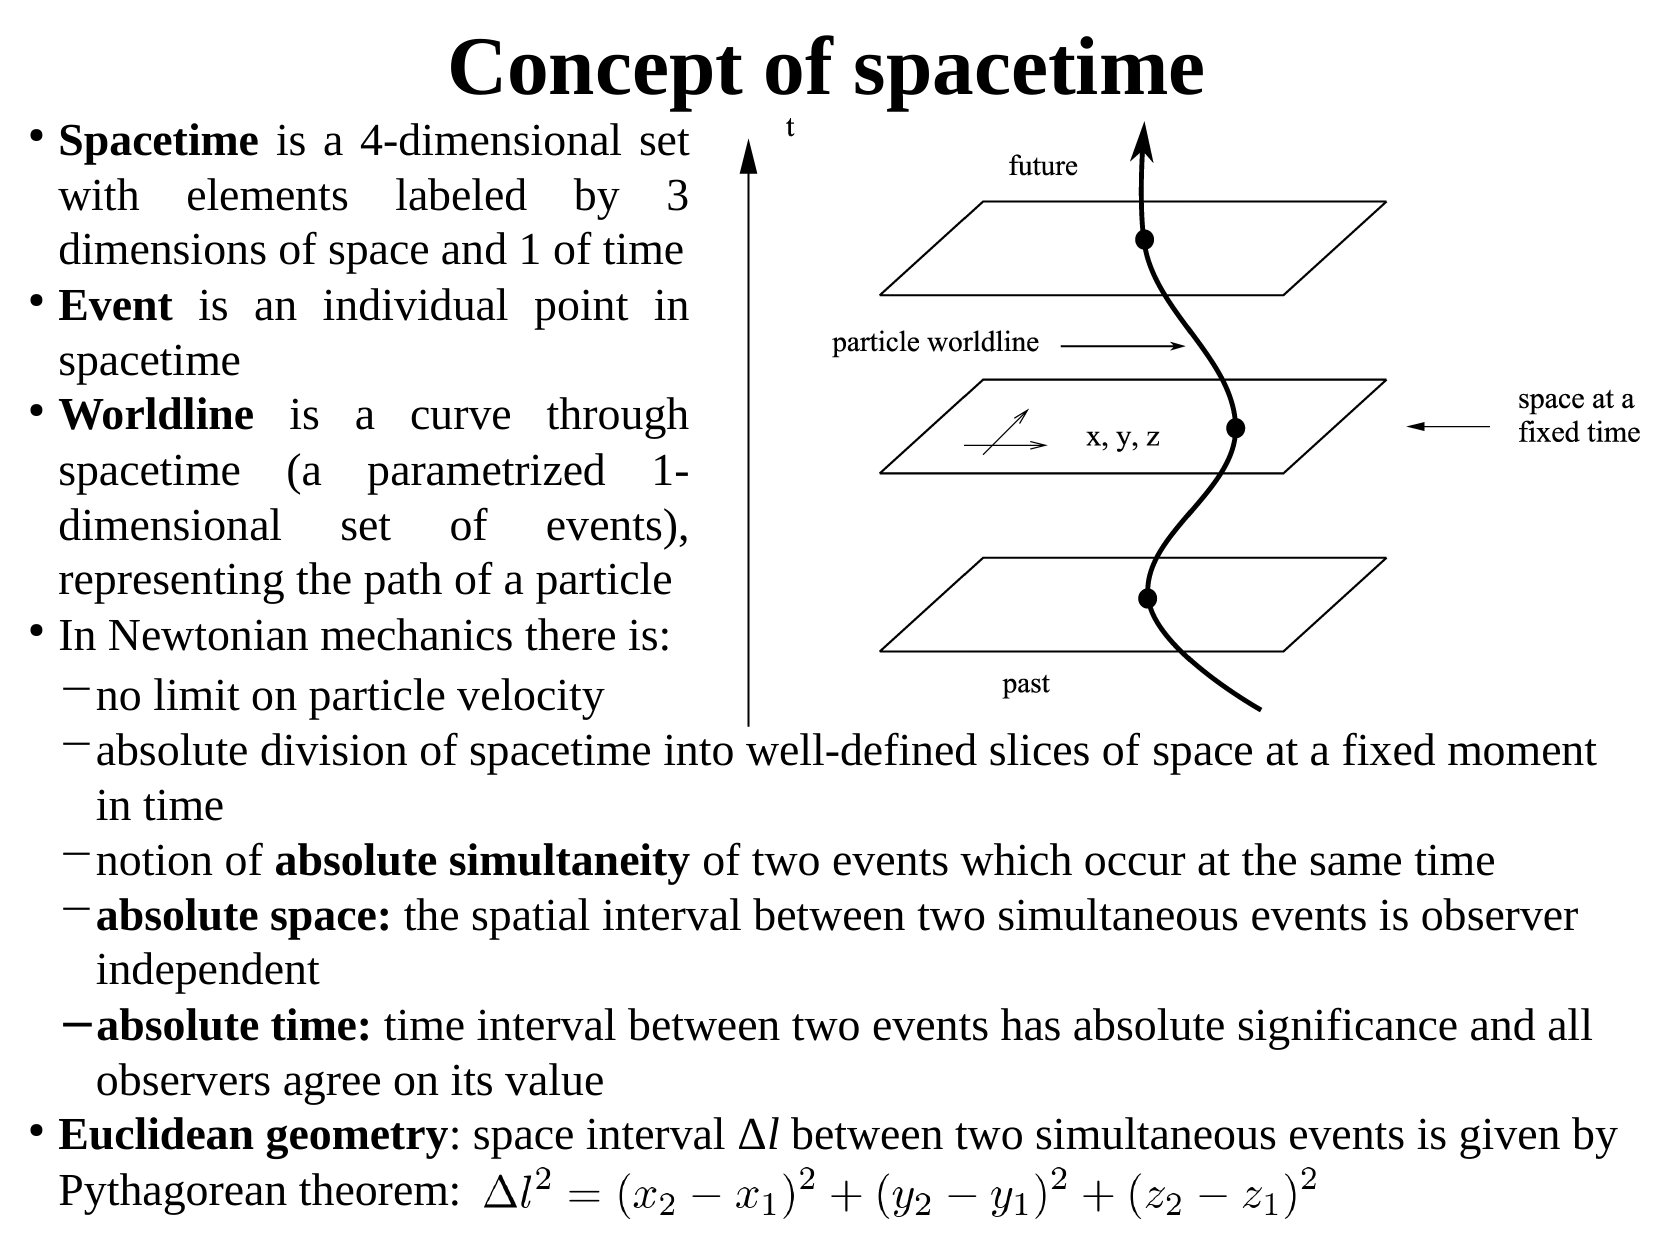

# Concept of spacetime
Spacetime is a 4-dimensional set with elements labeled by 3 dimensions of space and 1 of time
Event is an individual point in spacetime
Worldline is a curve through spacetime (a parametrized 1-dimensional set of events), representing the path of a particle
In Newtonian mechanics there is:
no limit on particle velocity
absolute division of spacetime into well-defined slices of space at a fixed moment in time
notion of absolute simultaneity of two events which occur at the same time
absolute space: the spatial interval between two simultaneous events is observer independent
absolute time: time interval between two events has absolute significance and all observers agree on its value
Euclidean geometry: space interval Δl between two simultaneous events is given by Pythagorean theorem: